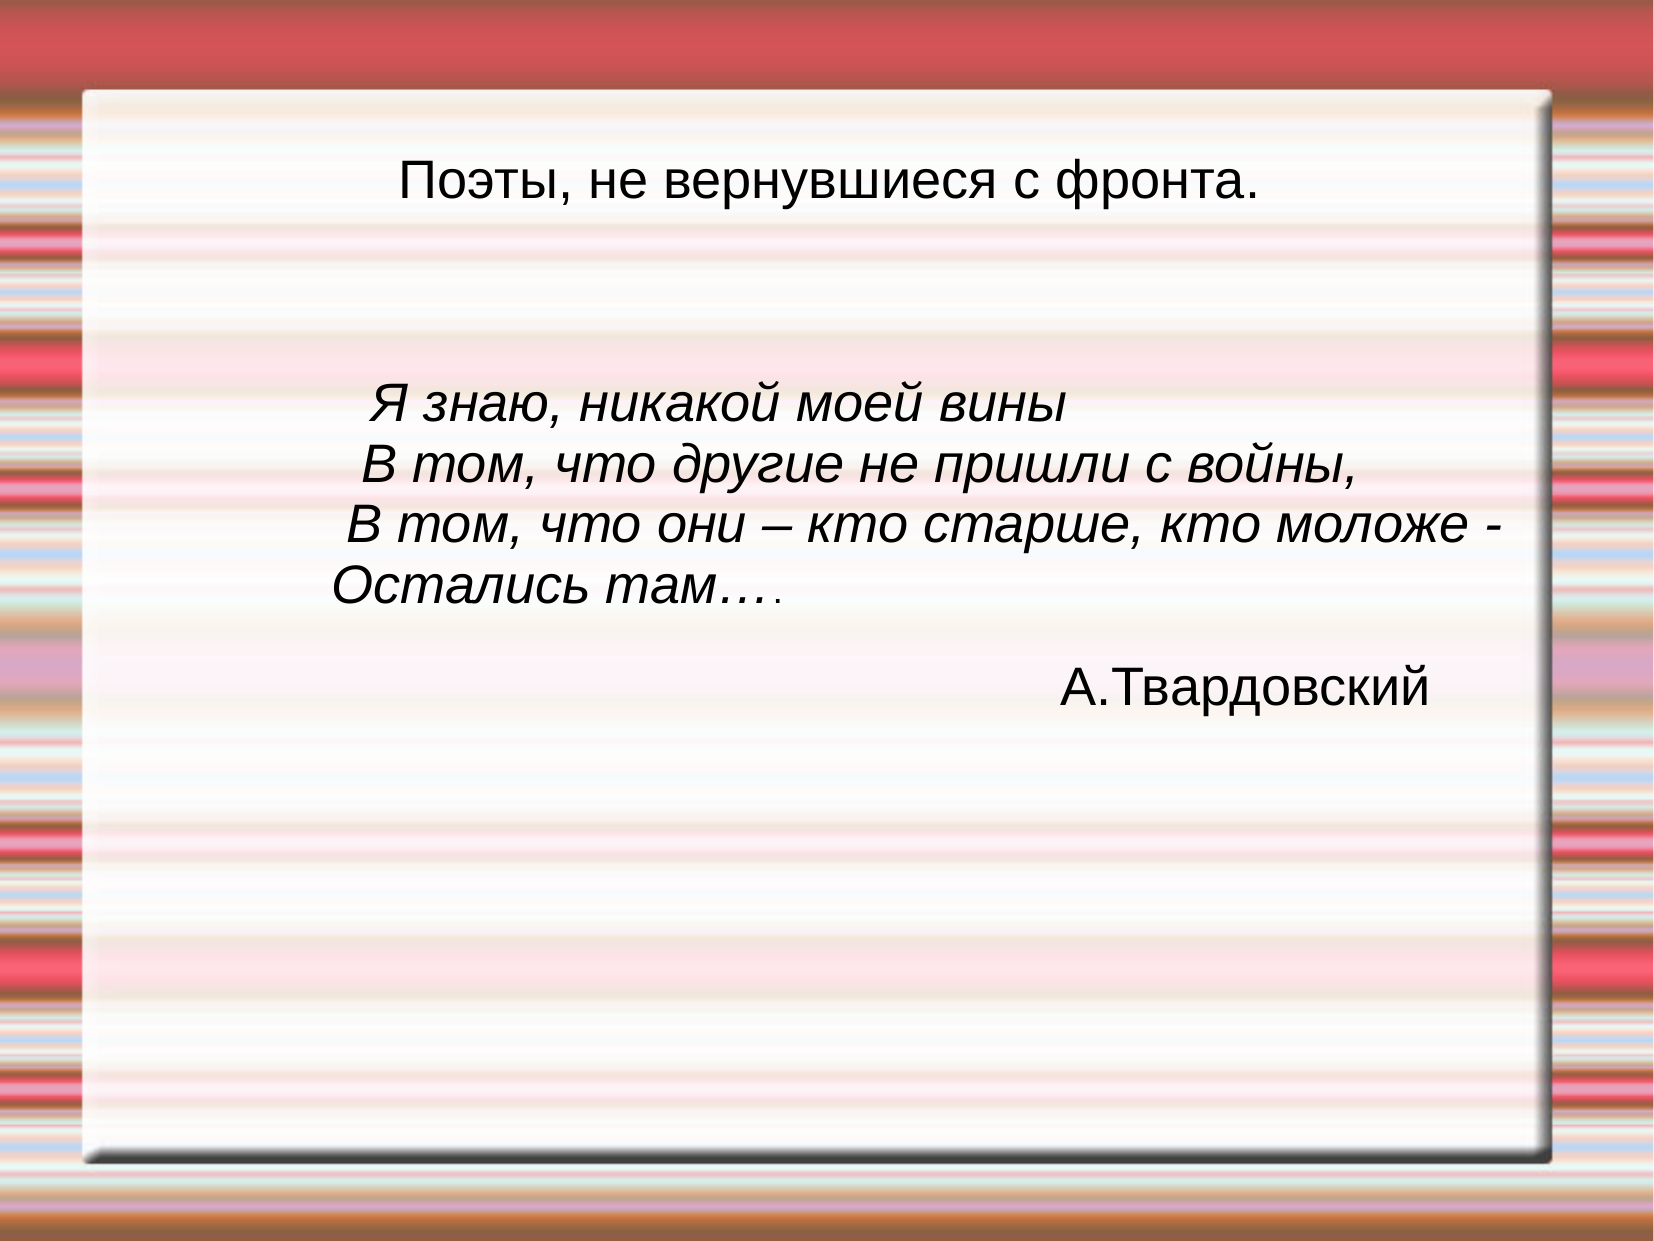

#
 Поэты, не вернувшиеся с фронта.
 Я знаю, никакой моей вины
 В том, что другие не пришли с войны,
 В том, что они – кто старше, кто моложе -
 Остались там….
 А.Твардовский